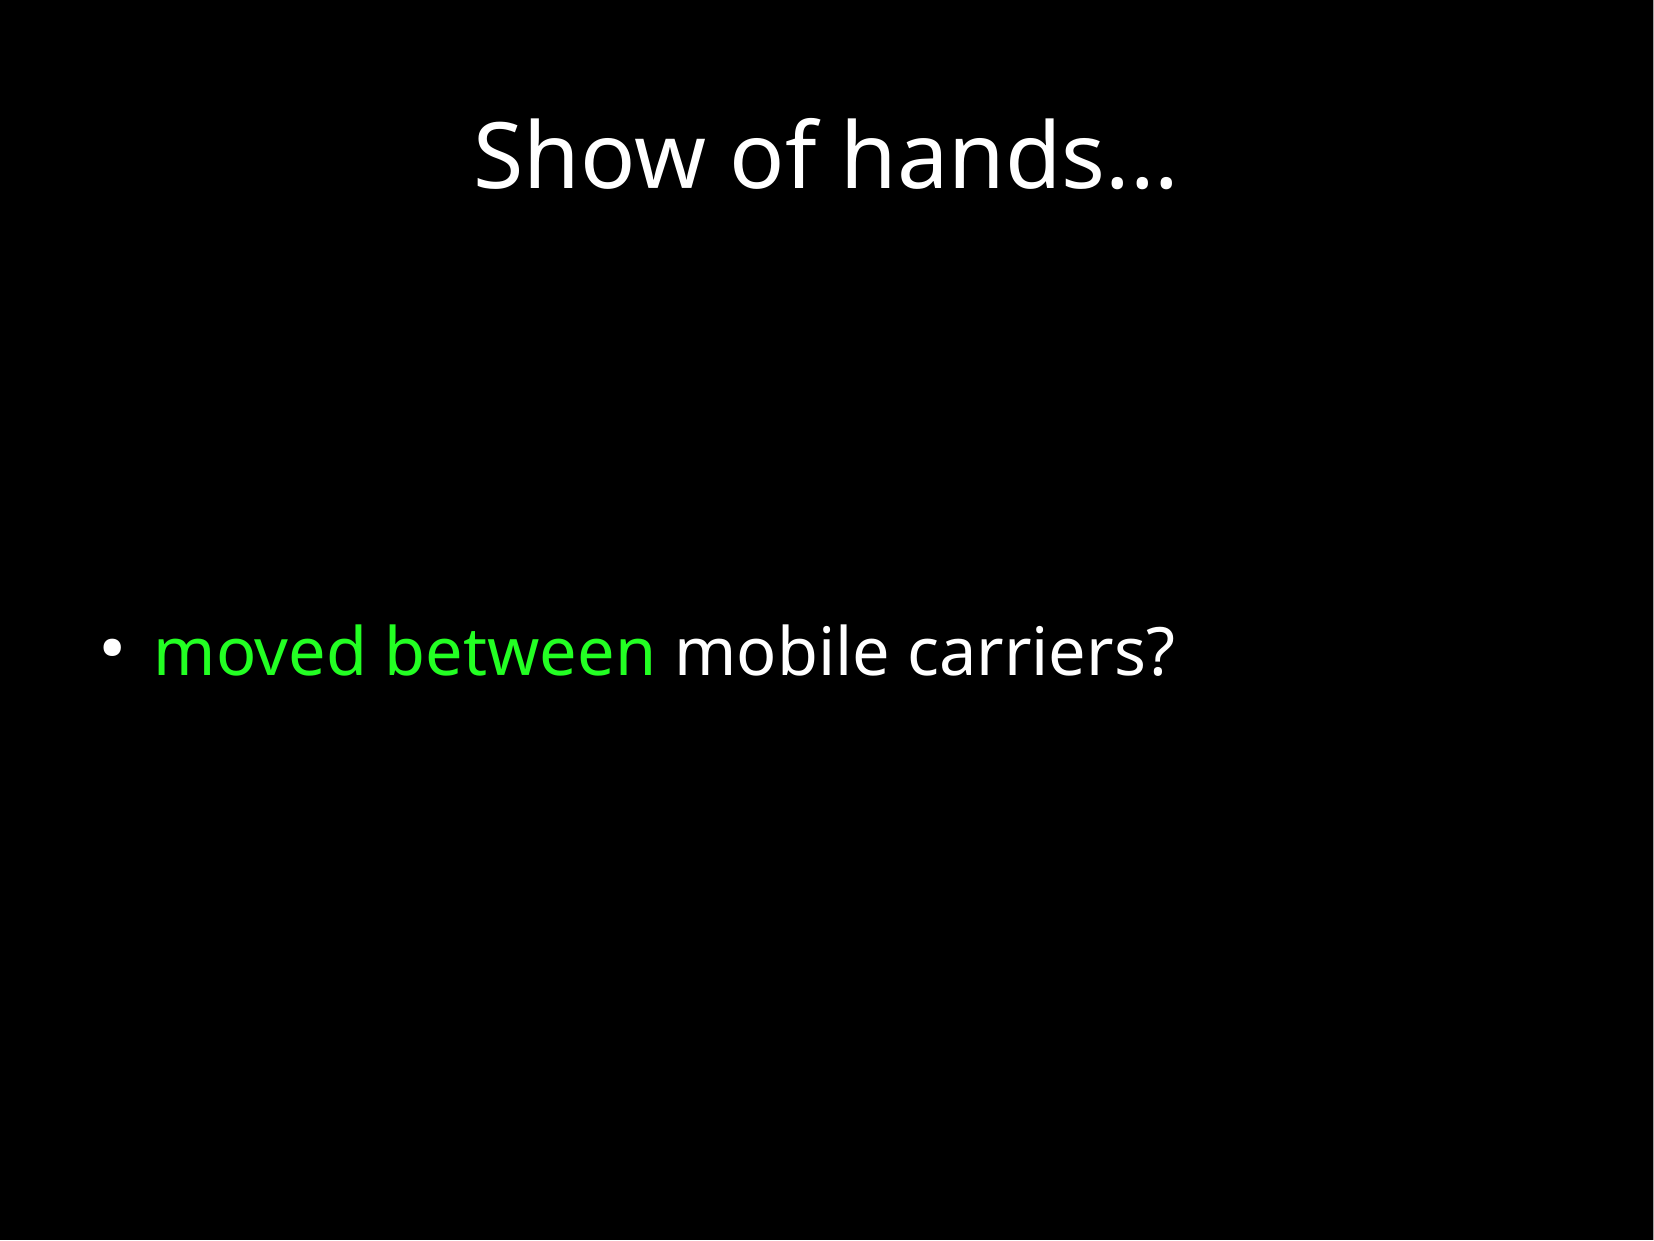

# Show of hands...
moved between mobile carriers?